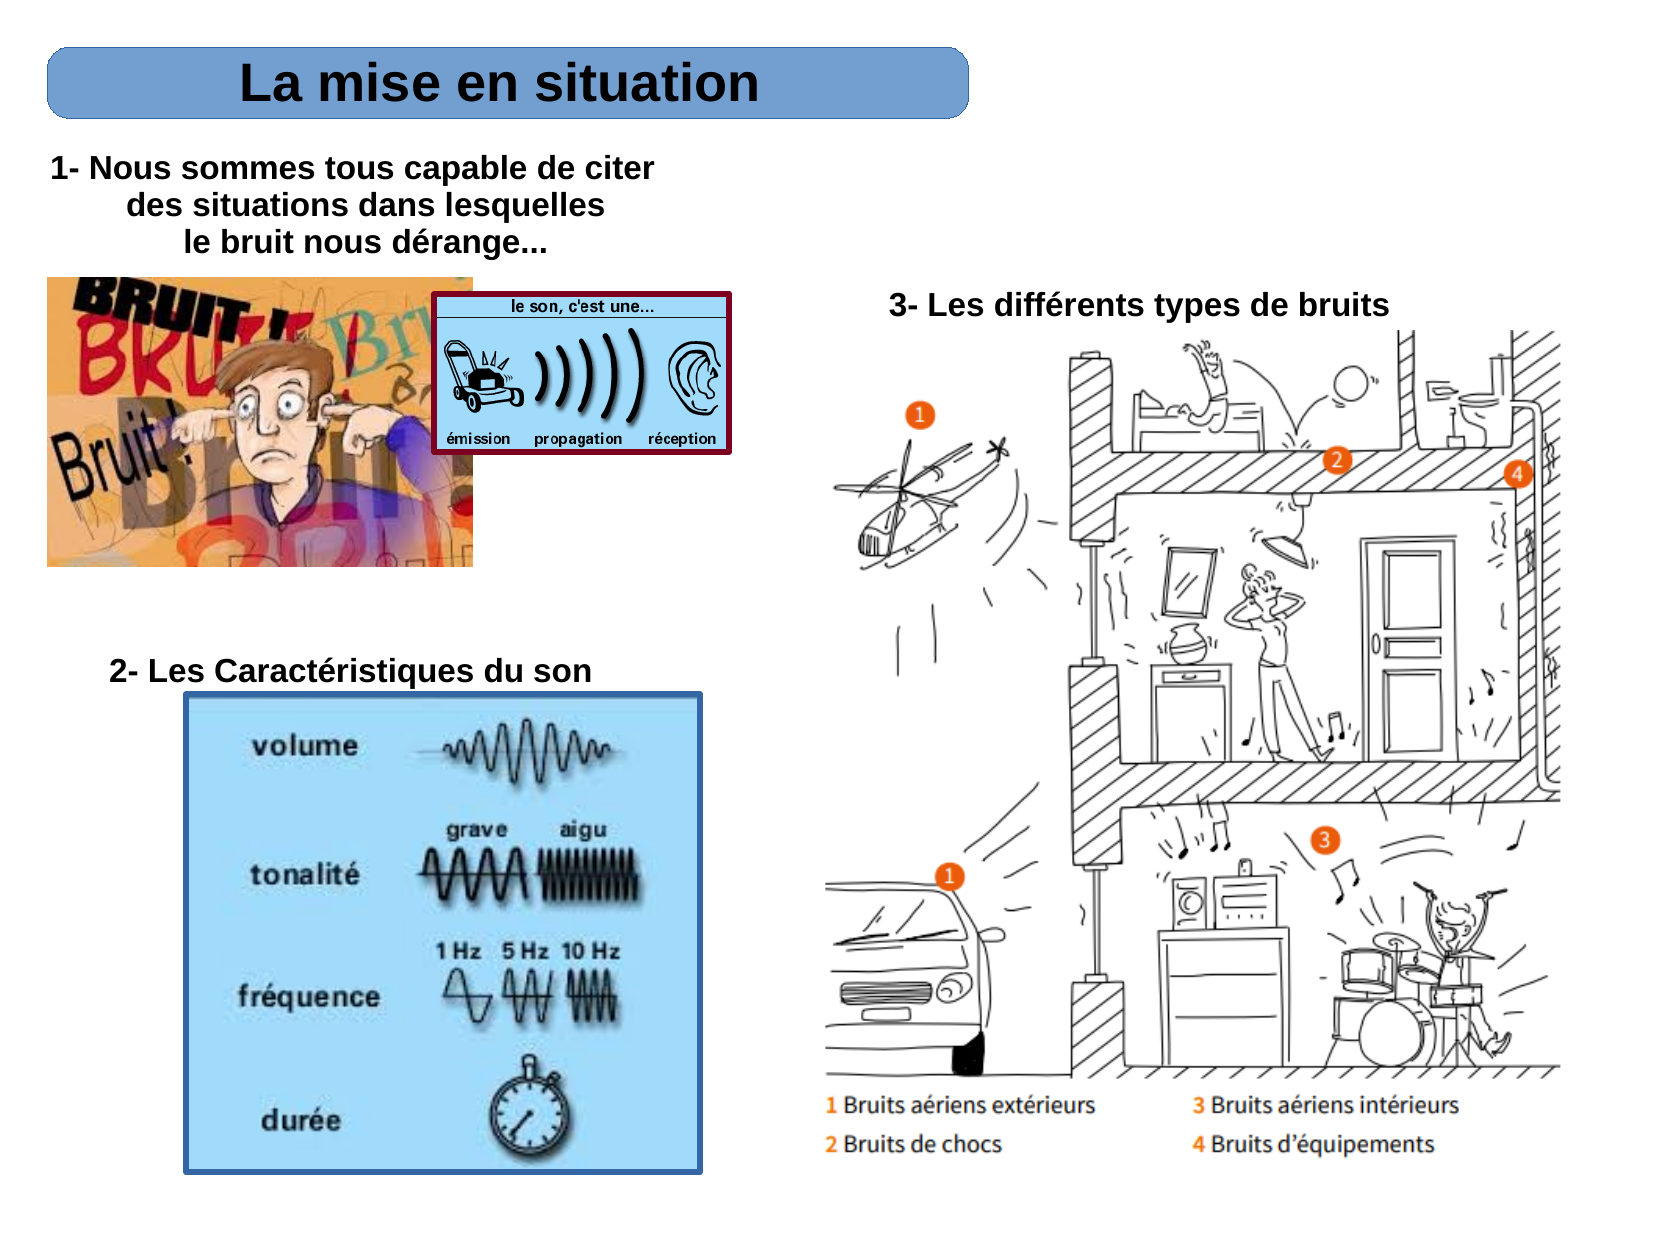

La mise en situation
1- Nous sommes tous capable de citer
 des situations dans lesquelles
le bruit nous dérange...
3- Les différents types de bruits
2- Les Caractéristiques du son